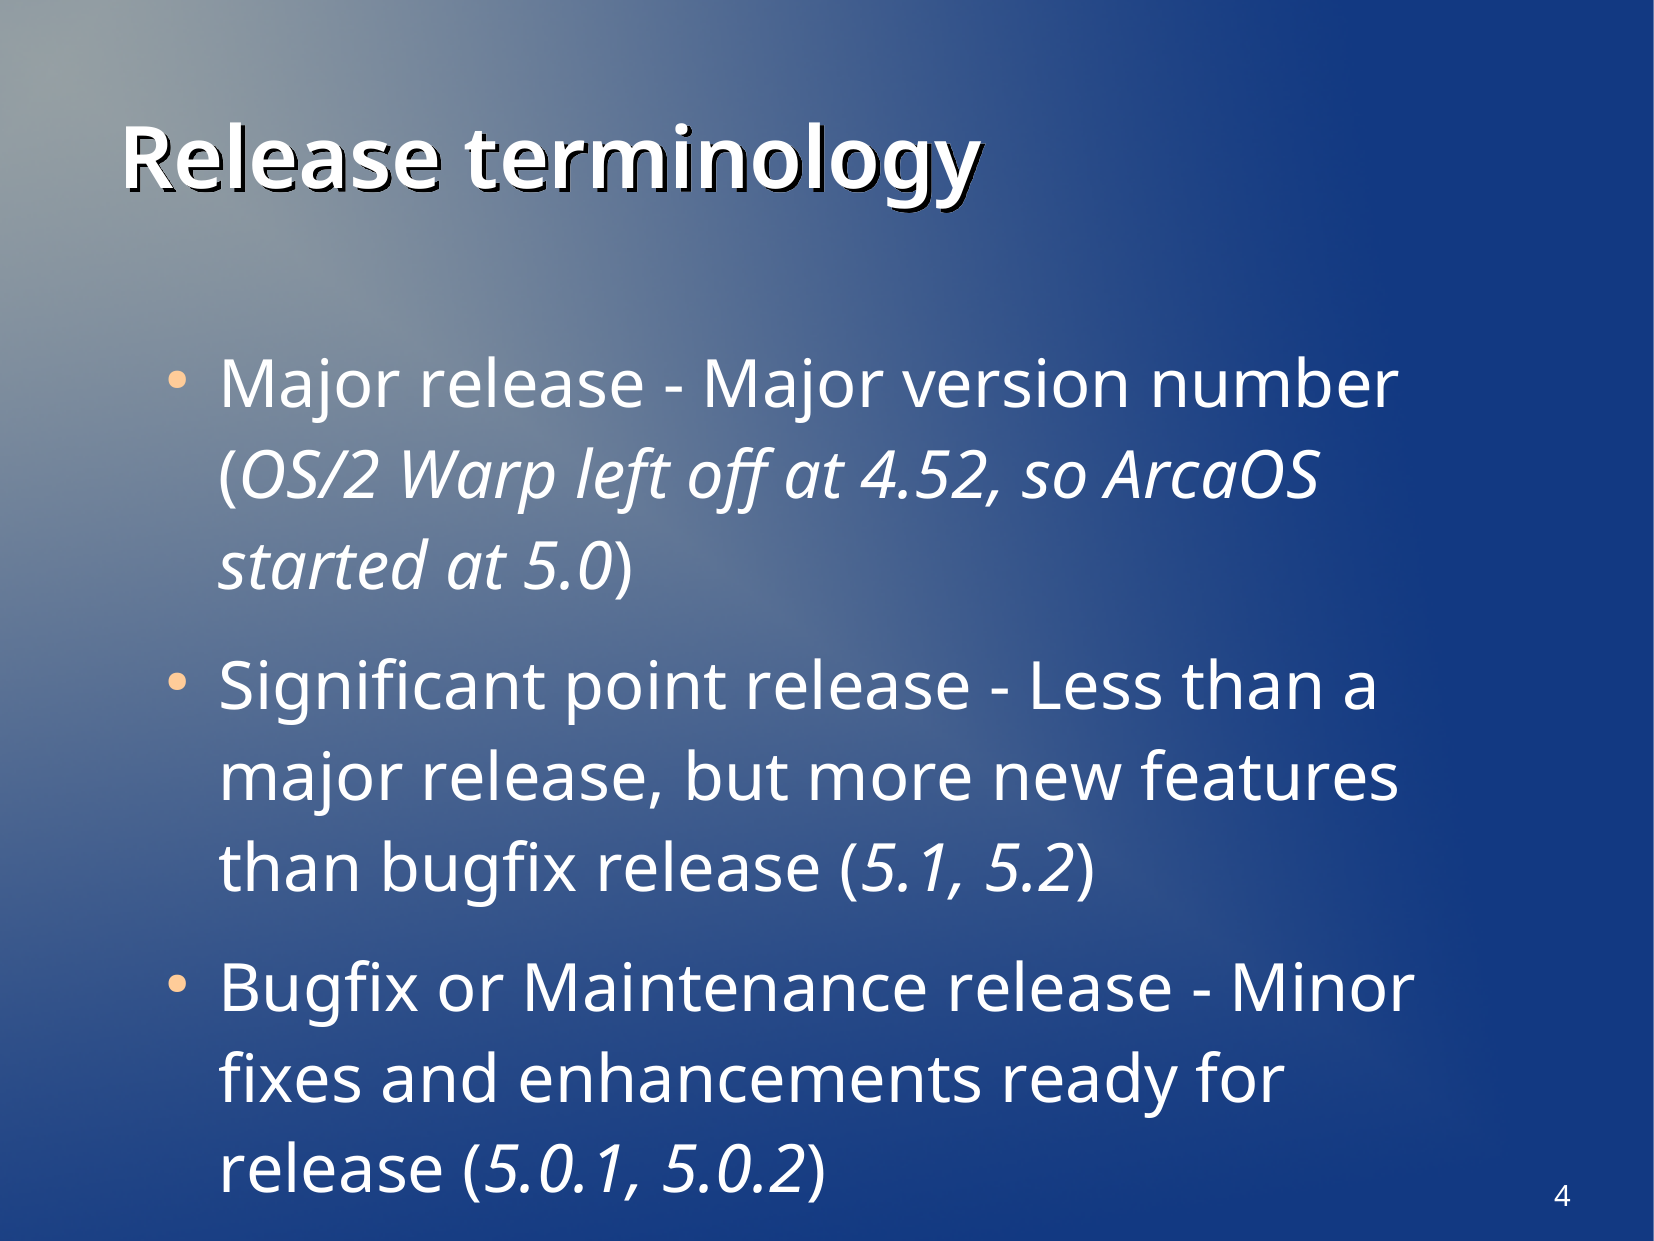

# Release terminology
Major release - Major version number (OS/2 Warp left off at 4.52, so ArcaOS started at 5.0)
Significant point release - Less than a major release, but more new features than bugfix release (5.1, 5.2)
Bugfix or Maintenance release - Minor fixes and enhancements ready for release (5.0.1, 5.0.2)
4